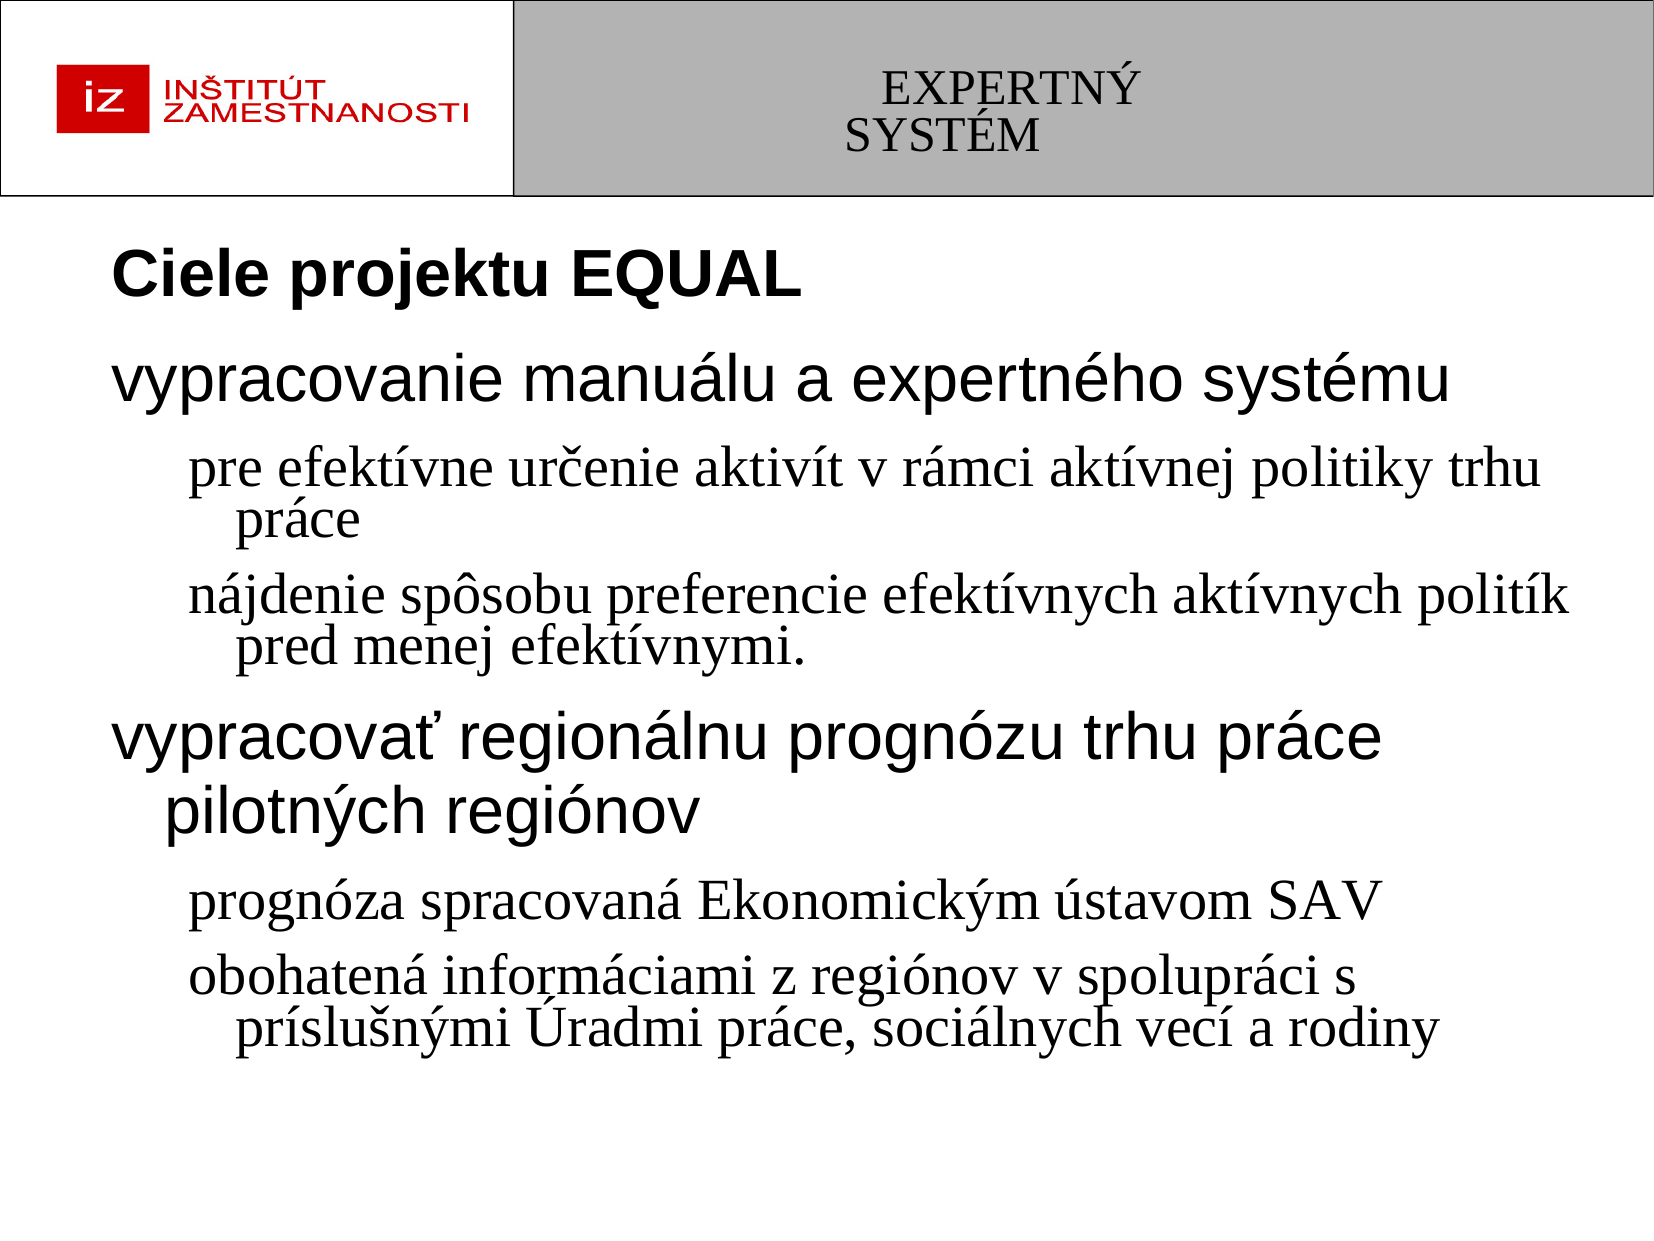

EXPERTNÝ SYSTÉM
# Ciele projektu EQUAL
vypracovanie manuálu a expertného systému
pre efektívne určenie aktivít v rámci aktívnej politiky trhu práce
nájdenie spôsobu preferencie efektívnych aktívnych politík pred menej efektívnymi.
vypracovať regionálnu prognózu trhu práce 	pilotných regiónov
prognóza spracovaná Ekonomickým ústavom SAV
obohatená informáciami z regiónov v spolupráci s príslušnými Úradmi práce, sociálnych vecí a rodiny